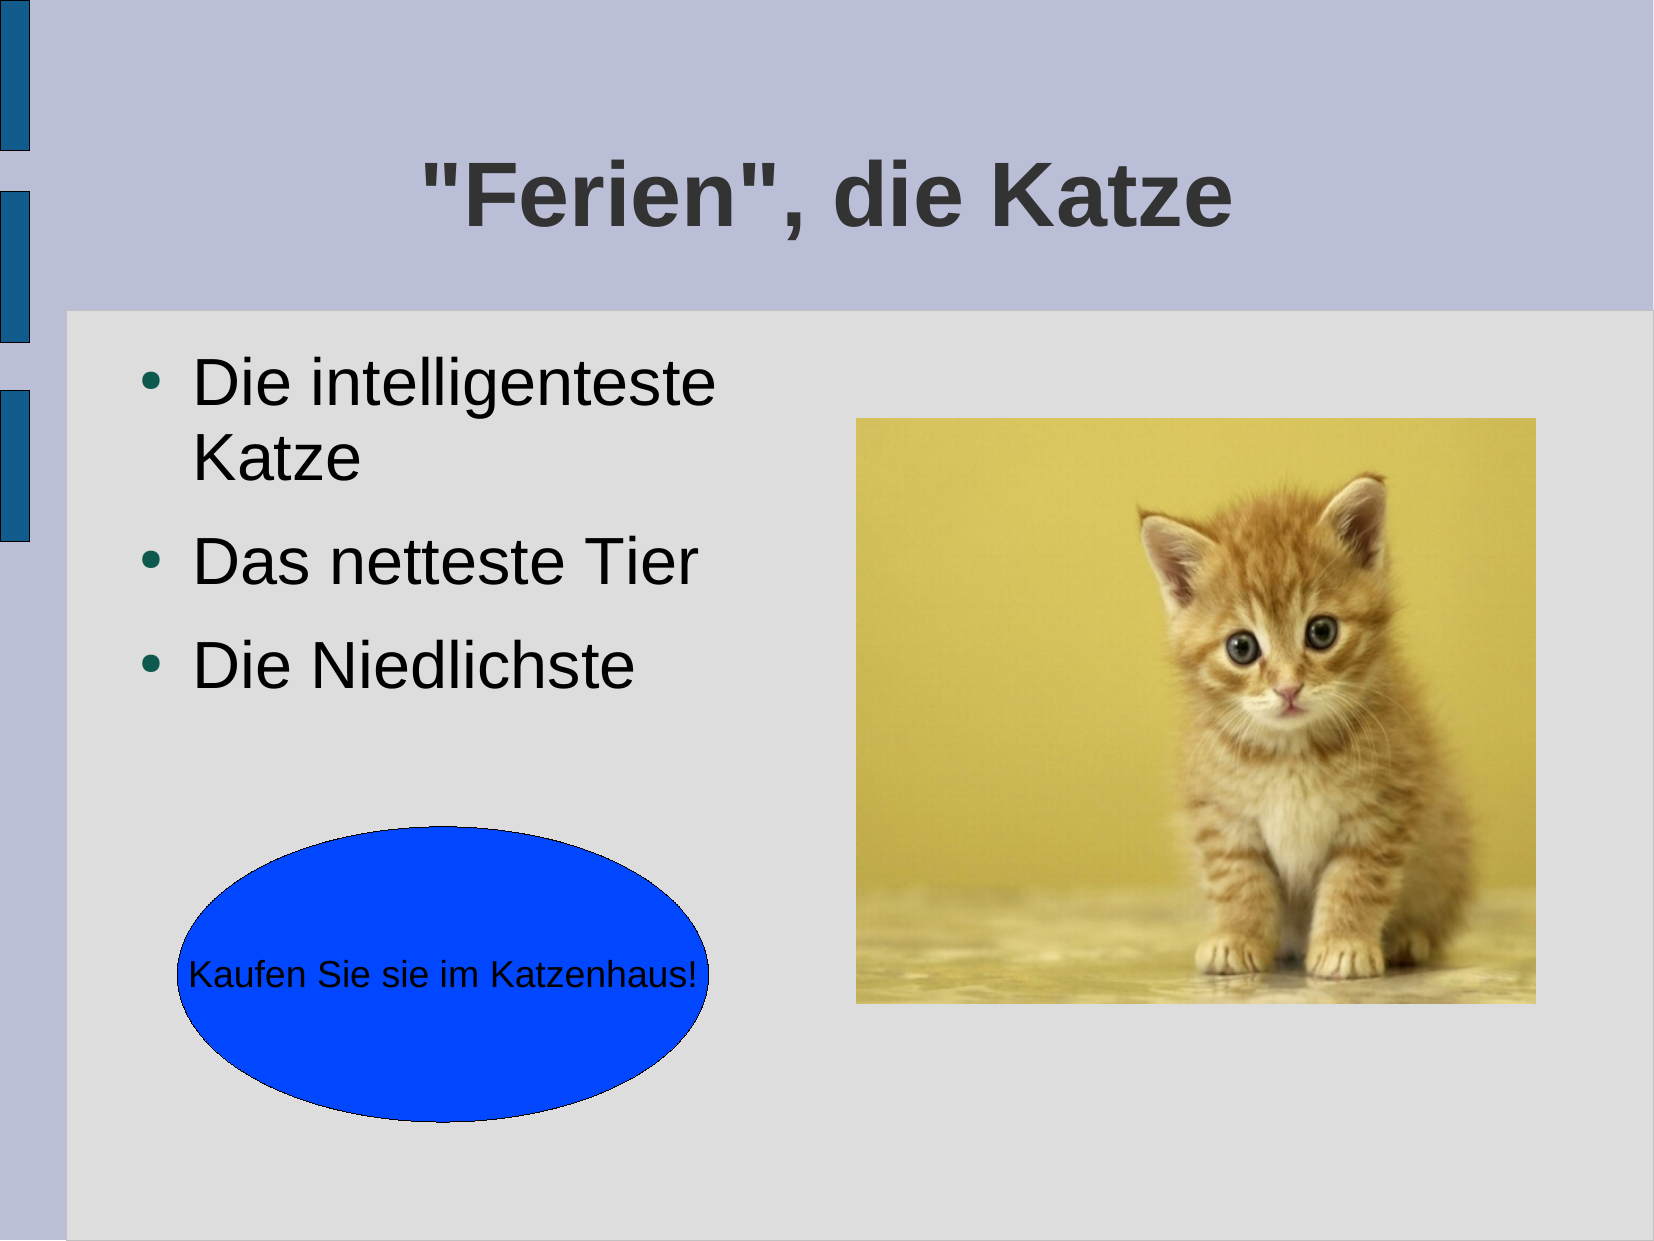

# "Ferien", die Katze
Die intelligenteste Katze
Das netteste Tier
Die Niedlichste
Kaufen Sie sie im Katzenhaus!